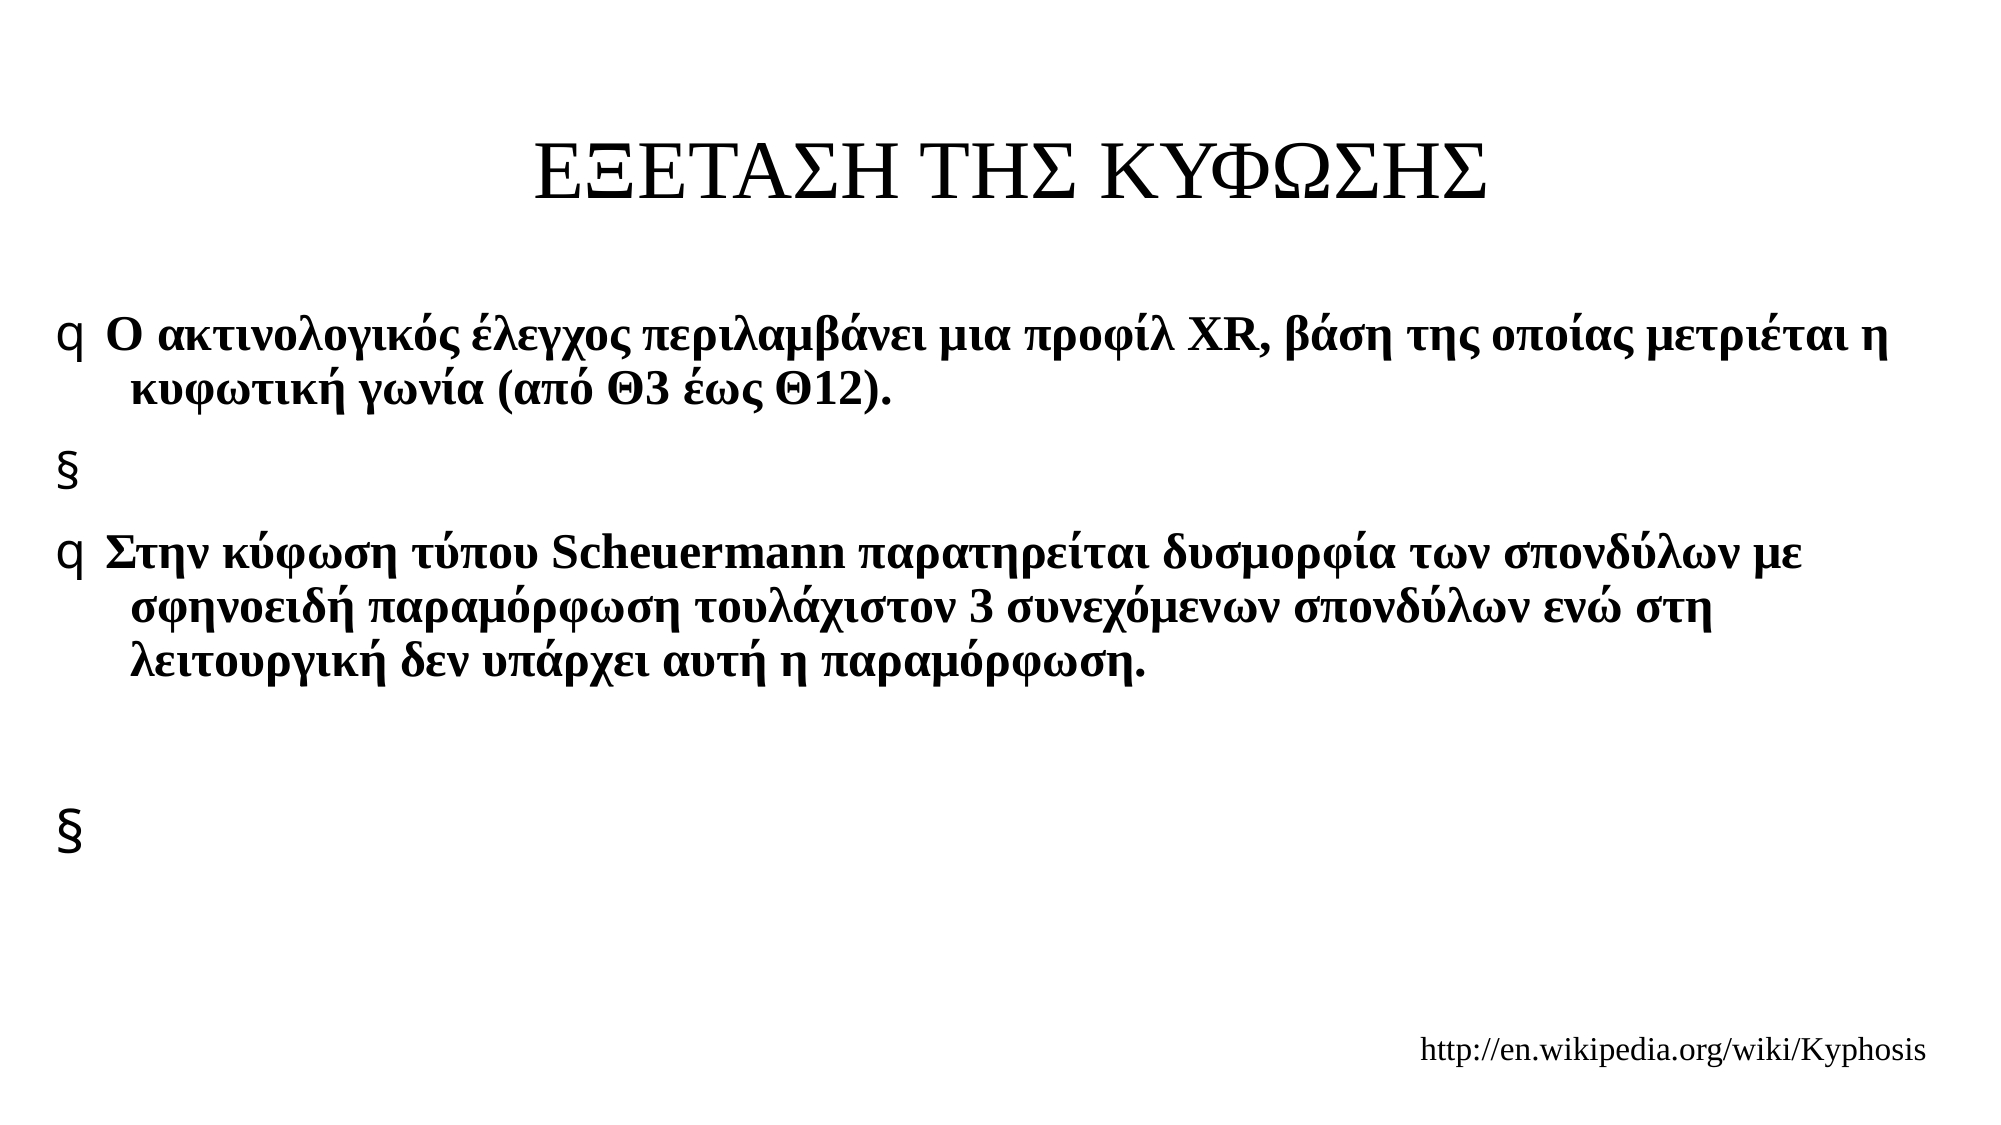

# ΕΞΕΤΑΣΗ ΤΗΣ ΚΥΦΩΣΗΣ
 Ο ακτινολογικός έλεγχος περιλαμβάνει μια προφίλ XR, βάση της οποίας μετριέται η κυφωτική γωνία (από Θ3 έως Θ12).
 Στην κύφωση τύπου Scheuermann παρατηρείται δυσμορφία των σπονδύλων με σφηνοειδή παραμόρφωση τουλάχιστον 3 συνεχόμενων σπονδύλων ενώ στη λειτουργική δεν υπάρχει αυτή η παραμόρφωση.
 http://en.wikipedia.org/wiki/Kyphosis